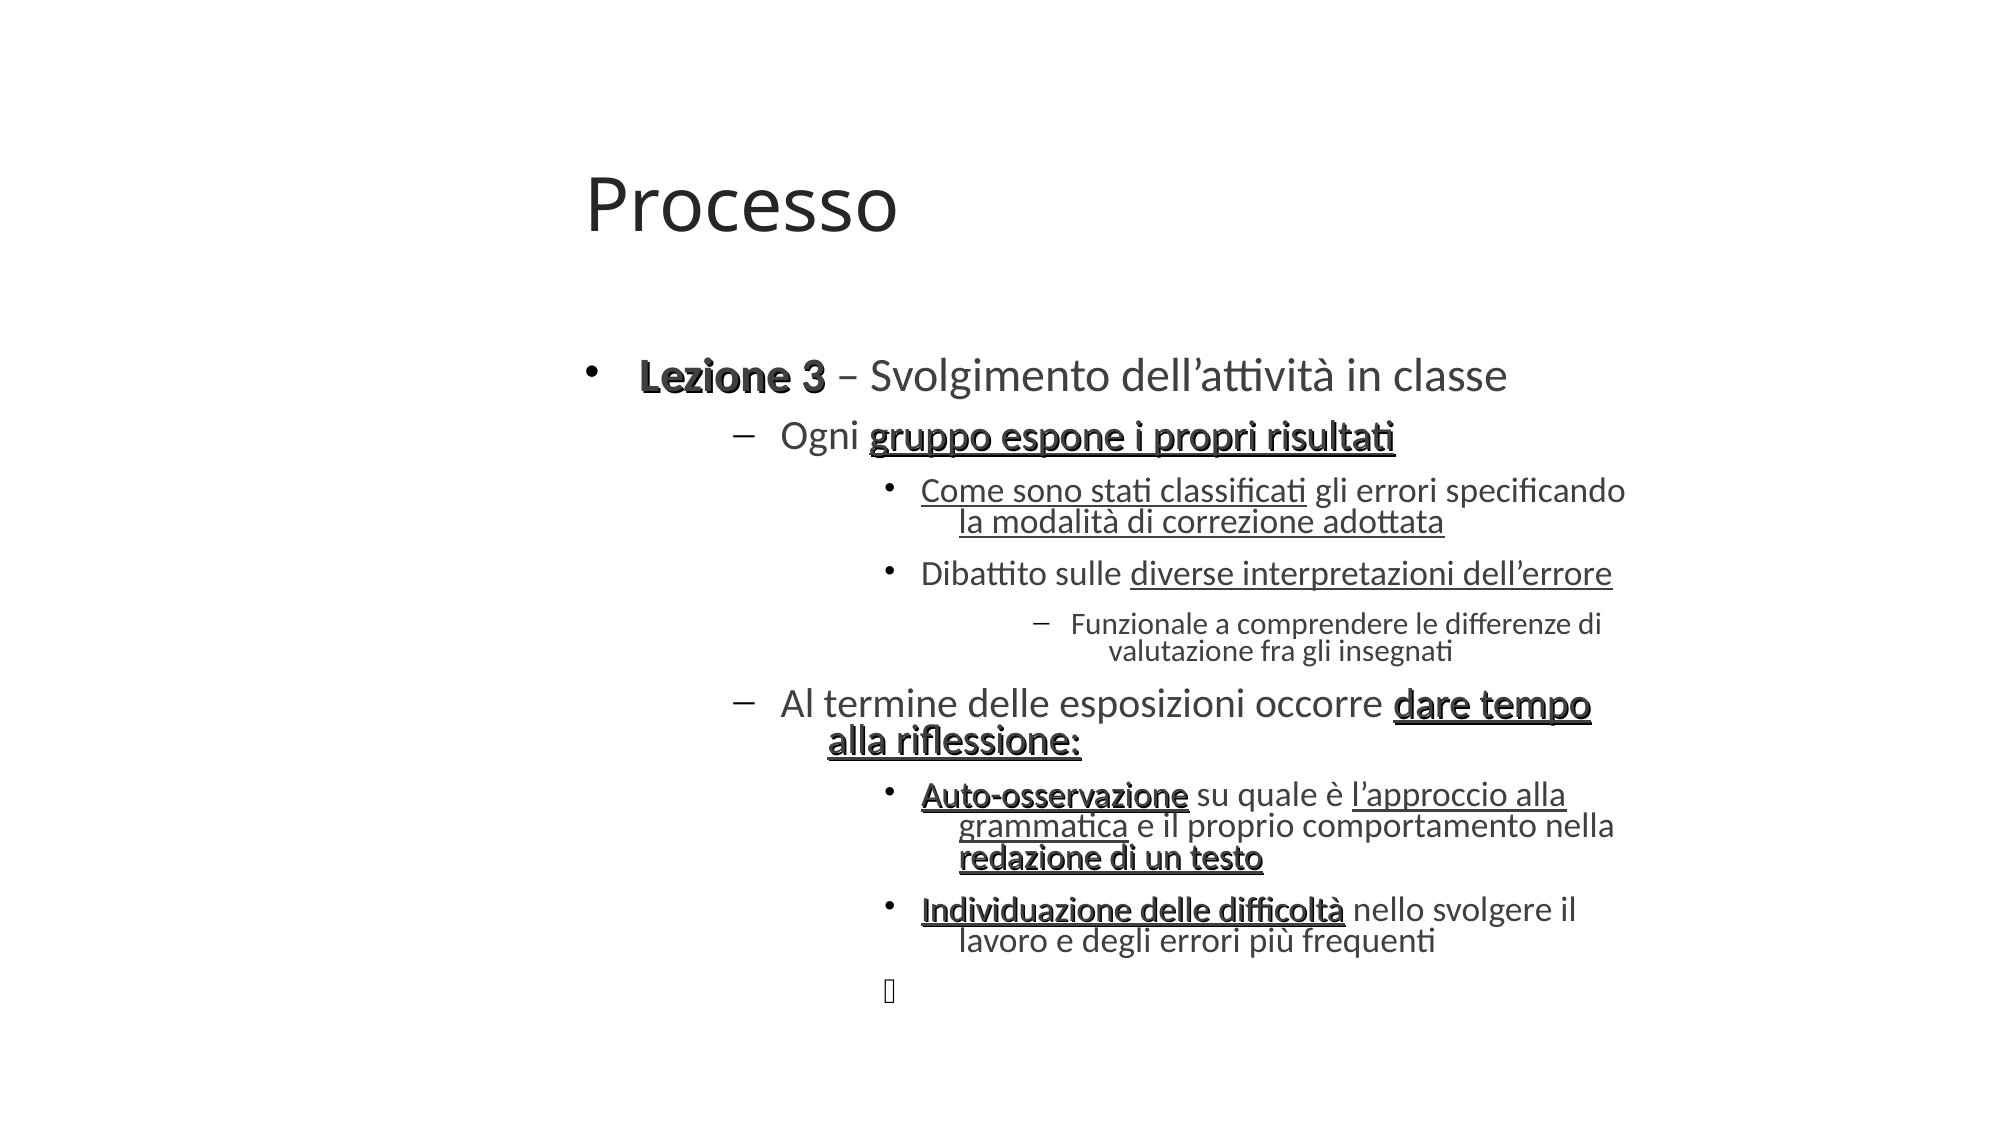

# Processo
Lezione 3 – Svolgimento dell’attività in classe
Ogni gruppo espone i propri risultati
Come sono stati classificati gli errori specificando la modalità di correzione adottata
Dibattito sulle diverse interpretazioni dell’errore
Funzionale a comprendere le differenze di valutazione fra gli insegnati
Al termine delle esposizioni occorre dare tempo alla riflessione:
Auto-osservazione su quale è l’approccio alla grammatica e il proprio comportamento nella redazione di un testo
Individuazione delle difficoltà nello svolgere il lavoro e degli errori più frequenti